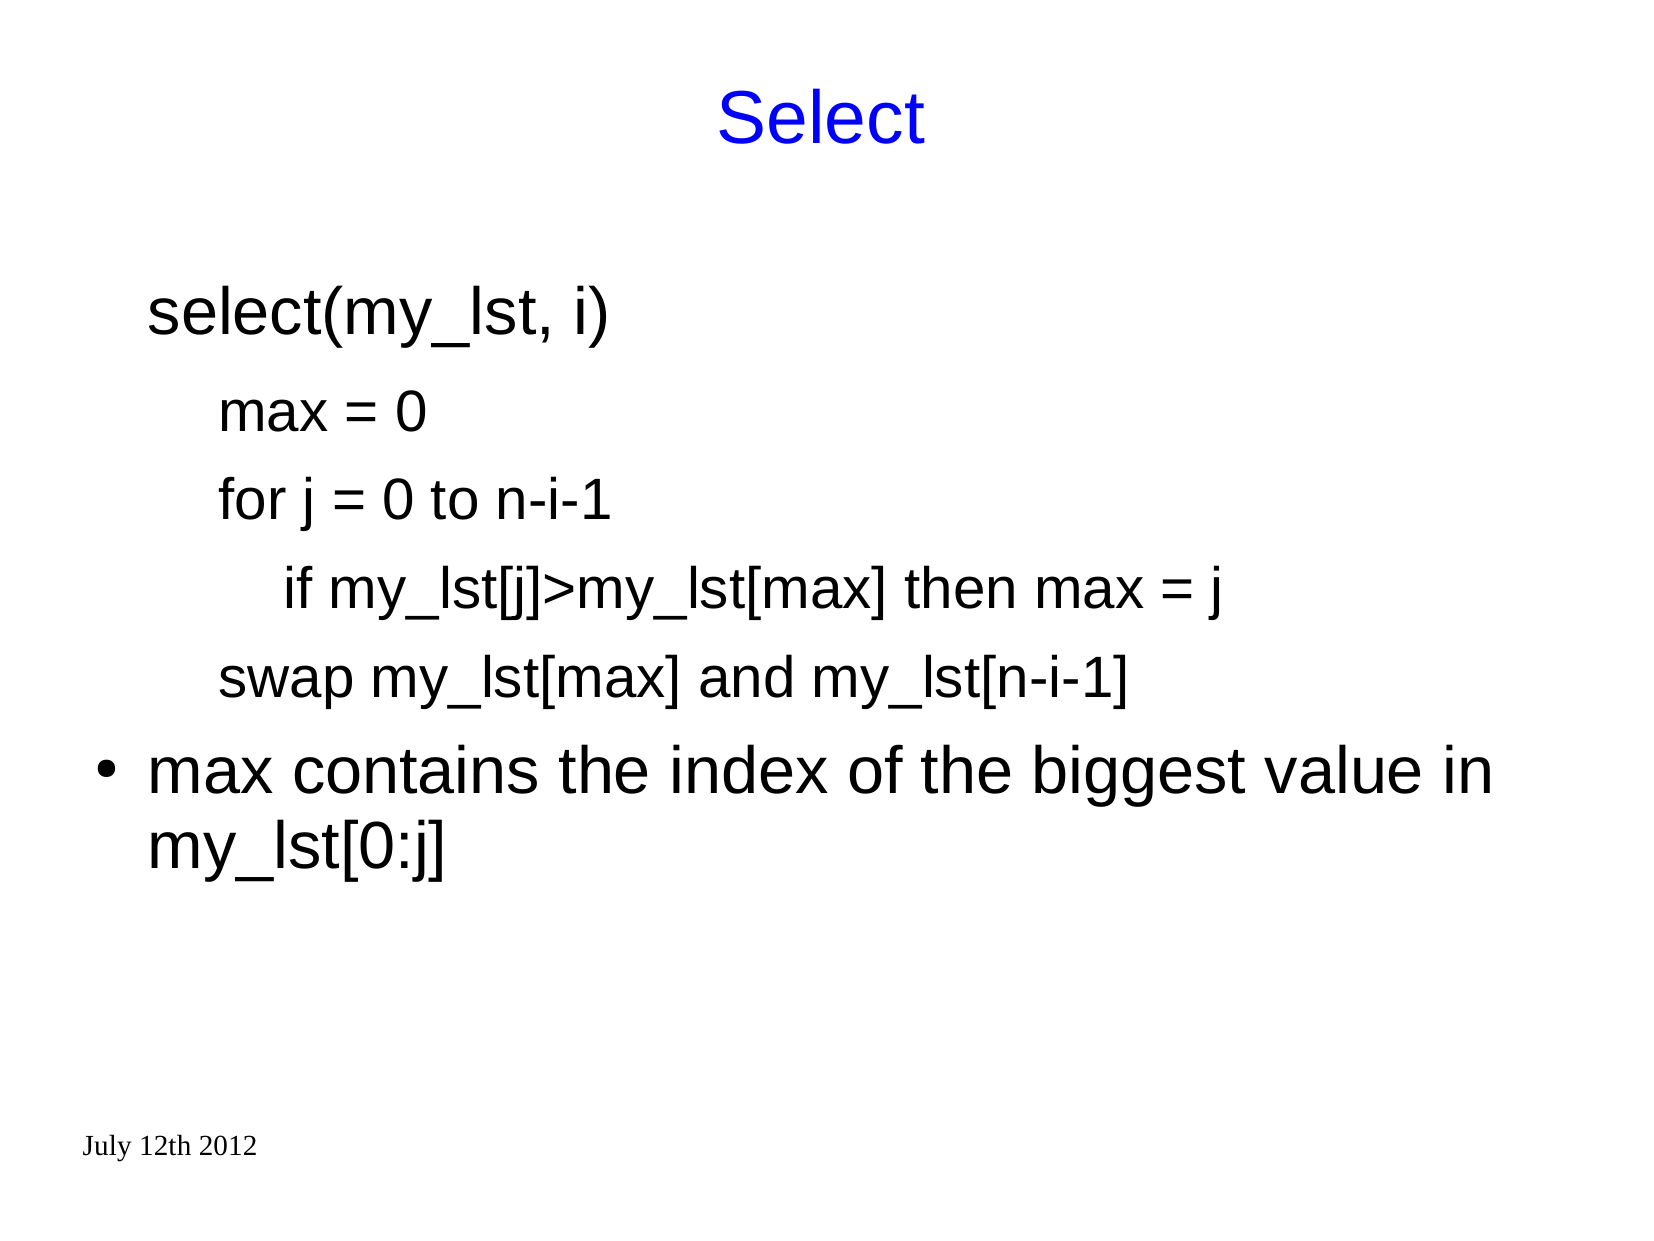

# Select
select(my_lst, i)
max = 0
for j = 0 to n-i-1
 if my_lst[j]>my_lst[max] then max = j
swap my_lst[max] and my_lst[n-i-1]
max contains the index of the biggest value in my_lst[0:j]
July 12th 2012